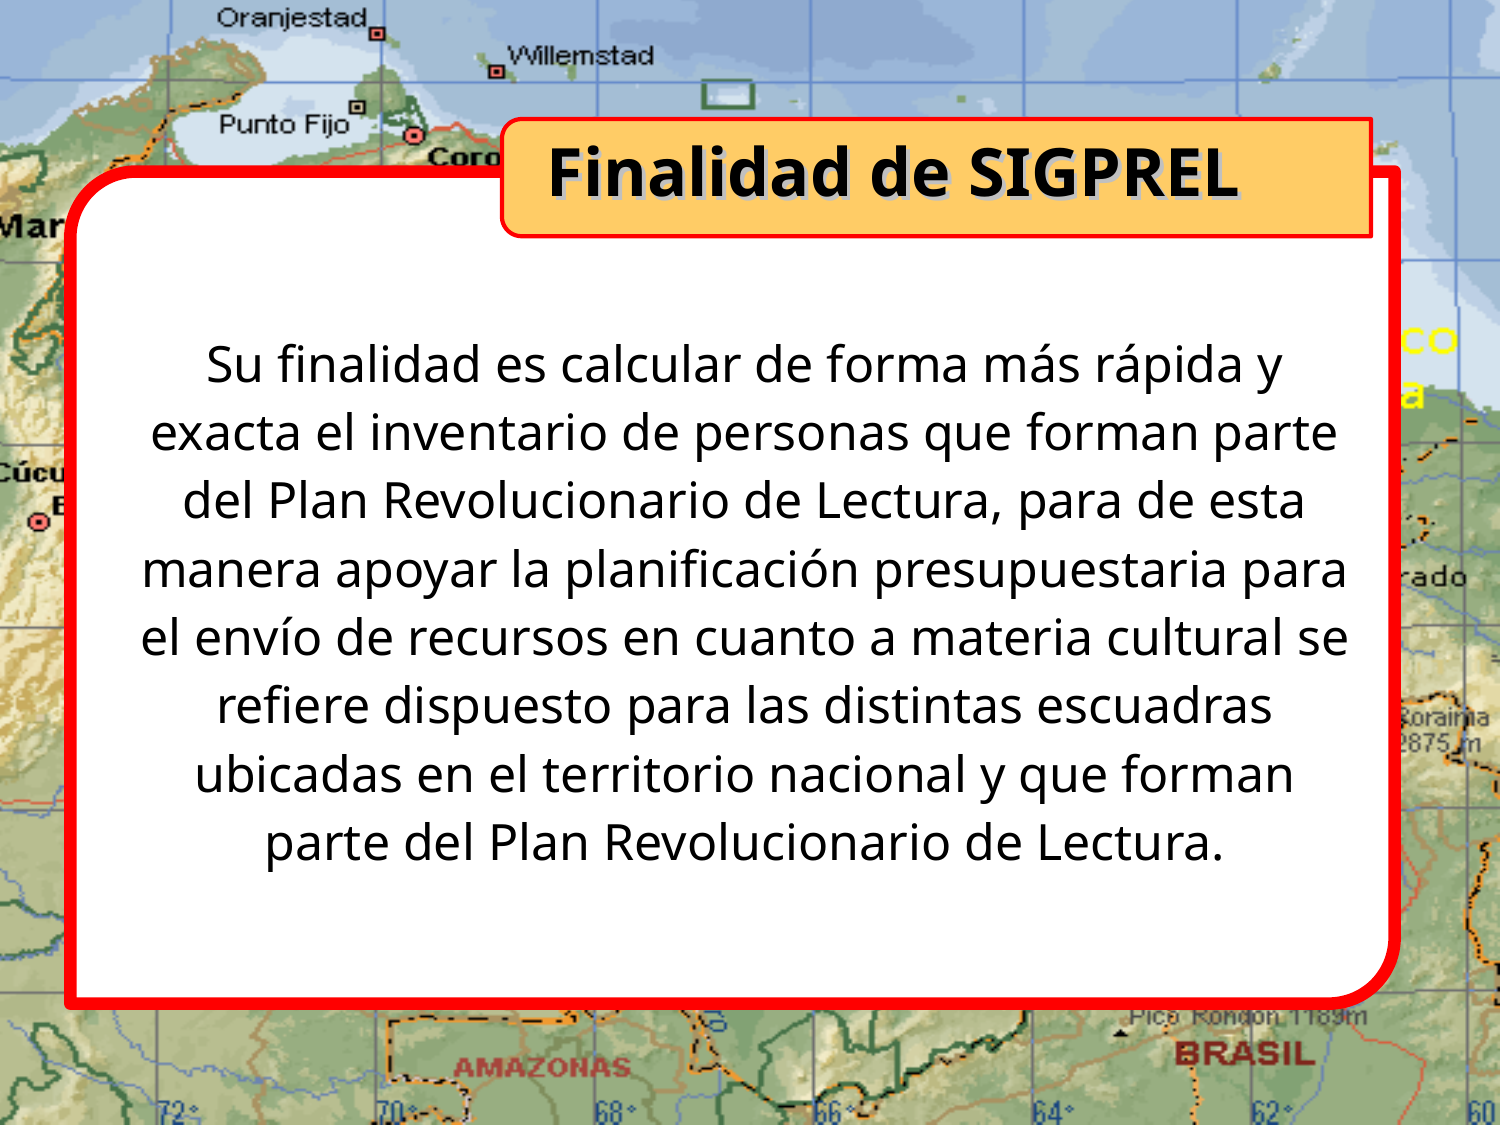

Finalidad de SIGPREL
Su finalidad es calcular de forma más rápida y exacta el inventario de personas que forman parte del Plan Revolucionario de Lectura, para de esta manera apoyar la planificación presupuestaria para el envío de recursos en cuanto a materia cultural se refiere dispuesto para las distintas escuadras ubicadas en el territorio nacional y que forman parte del Plan Revolucionario de Lectura.